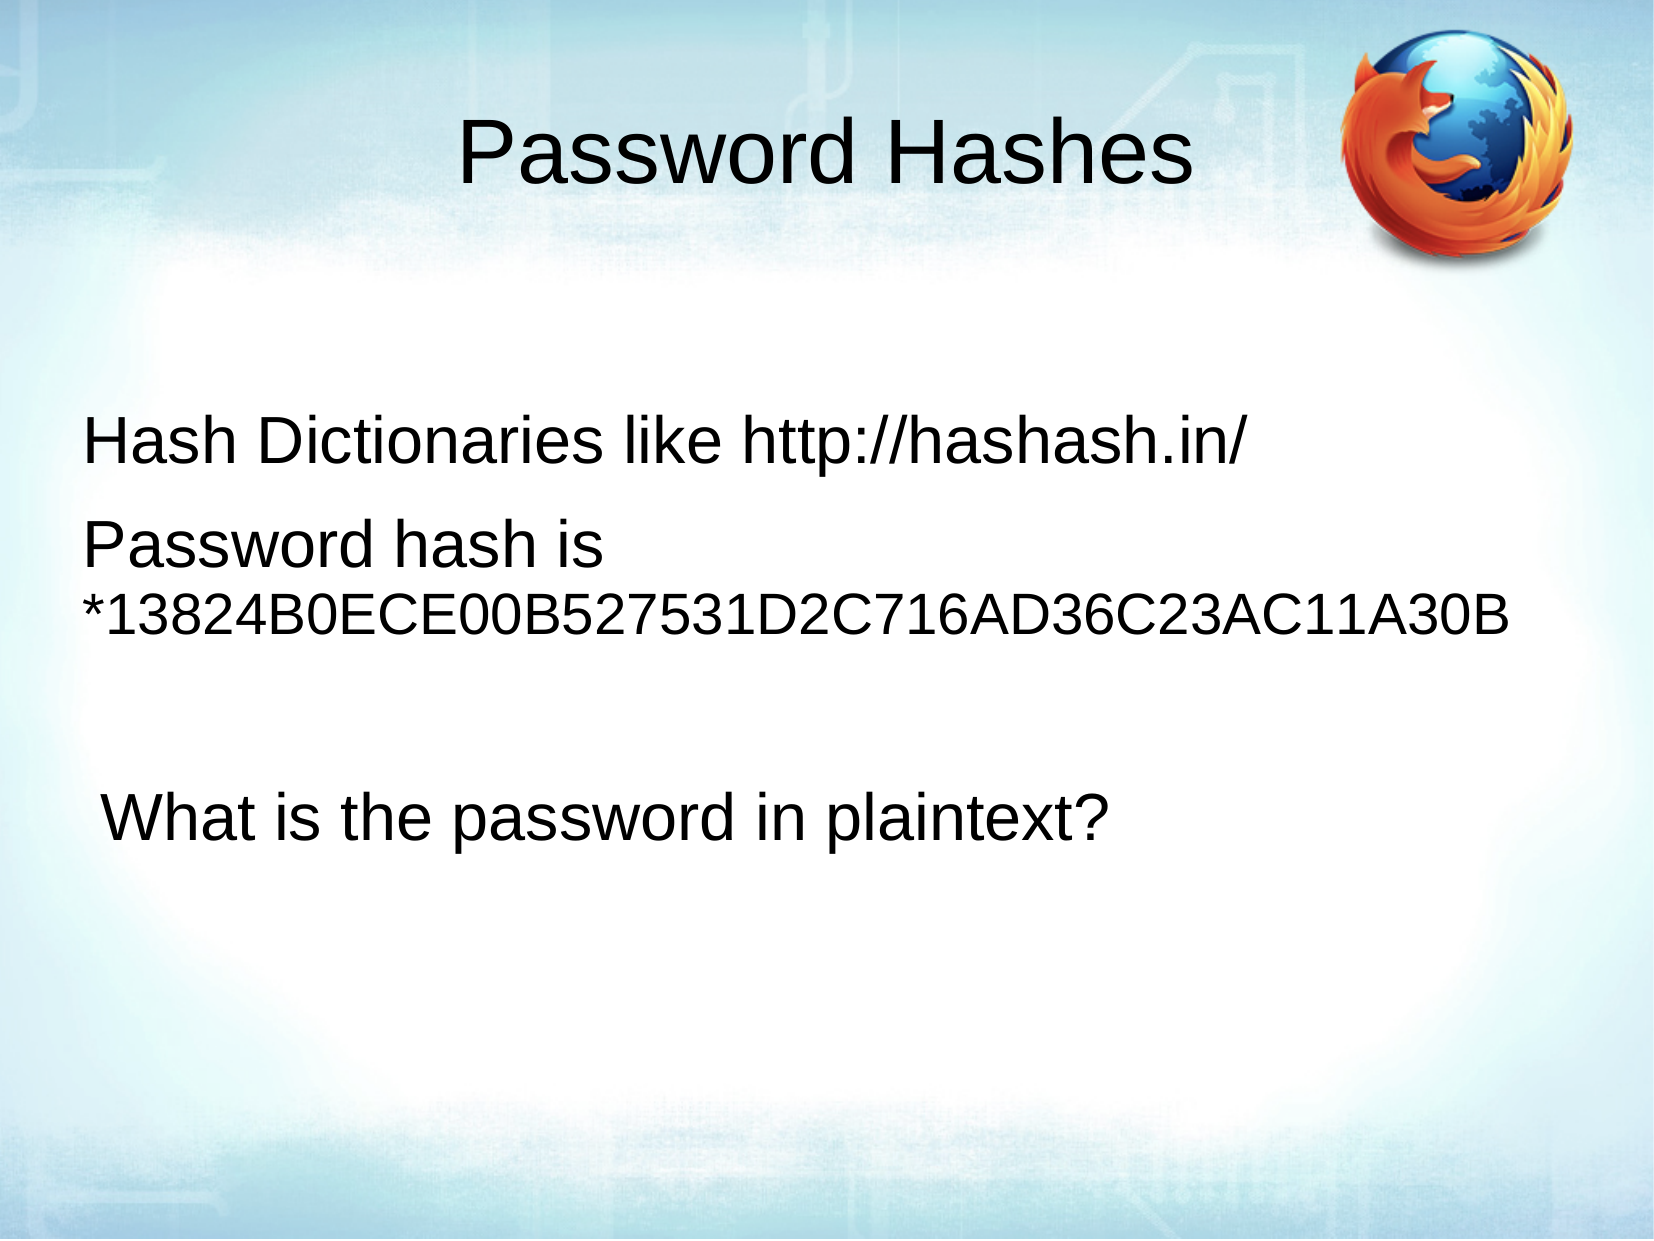

# Password Hashes
Hash Dictionaries like http://hashash.in/
Password hash is *13824B0ECE00B527531D2C716AD36C23AC11A30B
What is the password in plaintext?